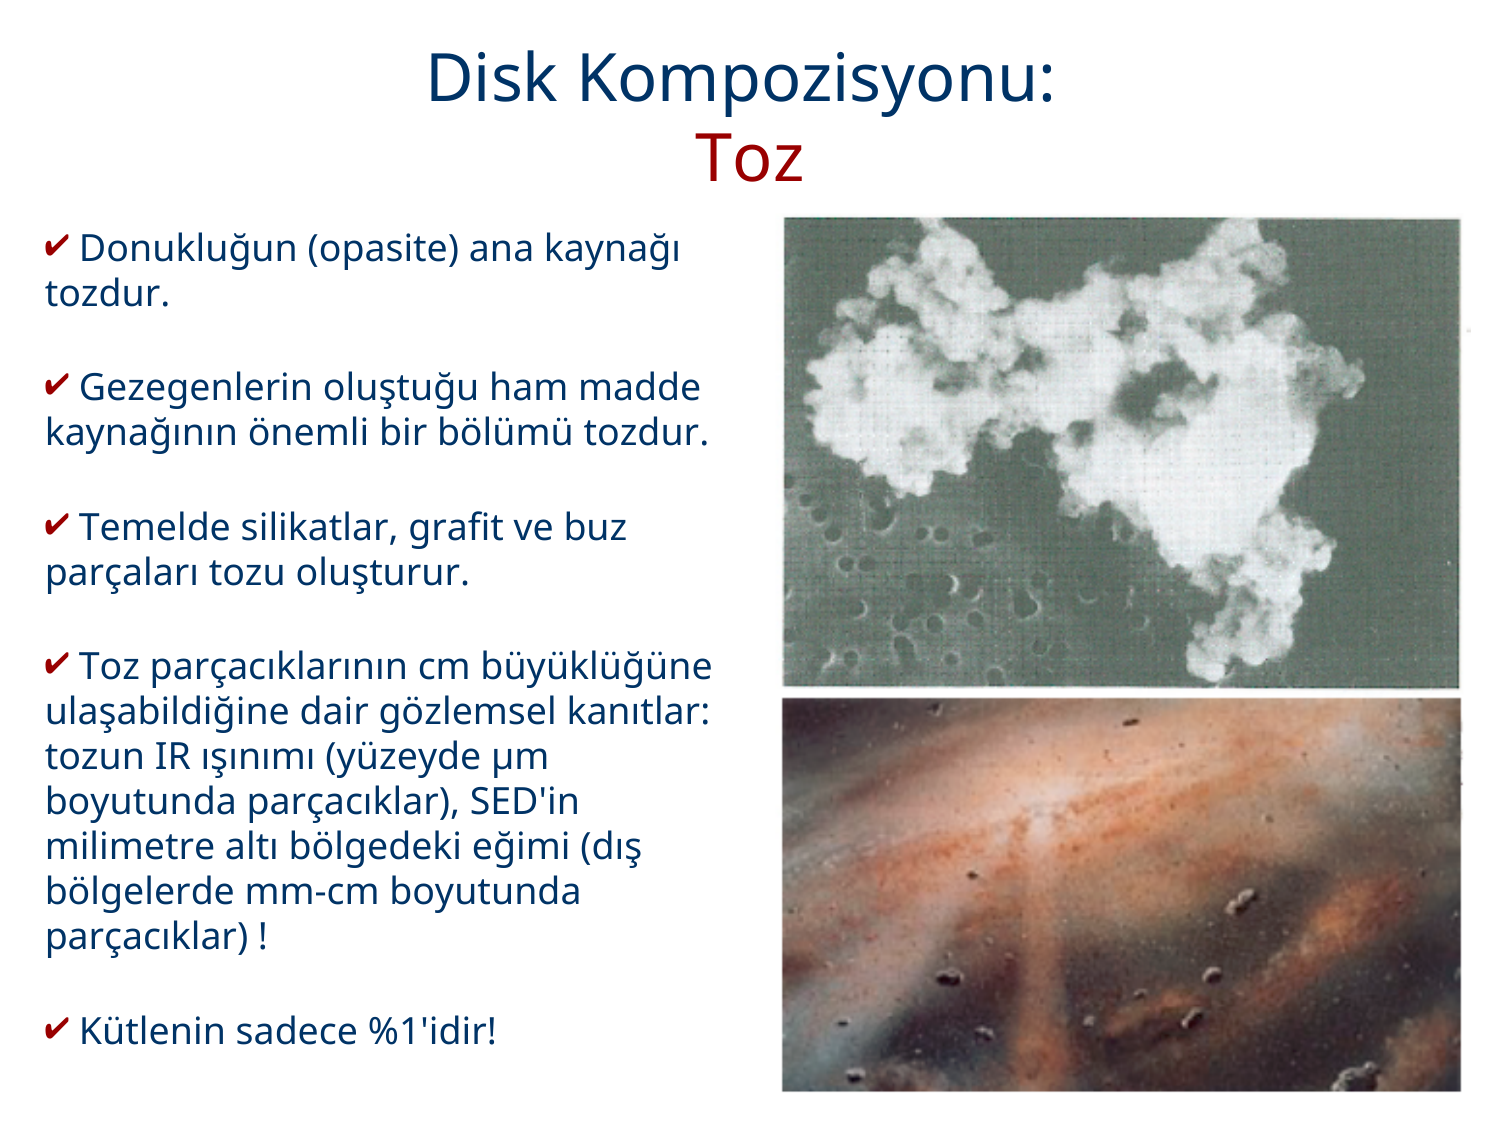

# Disk Kompozisyonu: Toz
 Donukluğun (opasite) ana kaynağı tozdur.
 Gezegenlerin oluştuğu ham madde kaynağının önemli bir bölümü tozdur.
 Temelde silikatlar, grafit ve buz parçaları tozu oluşturur.
 Toz parçacıklarının cm büyüklüğüne ulaşabildiğine dair gözlemsel kanıtlar: tozun IR ışınımı (yüzeyde μm boyutunda parçacıklar), SED'in milimetre altı bölgedeki eğimi (dış bölgelerde mm-cm boyutunda parçacıklar) !
 Kütlenin sadece %1'idir!